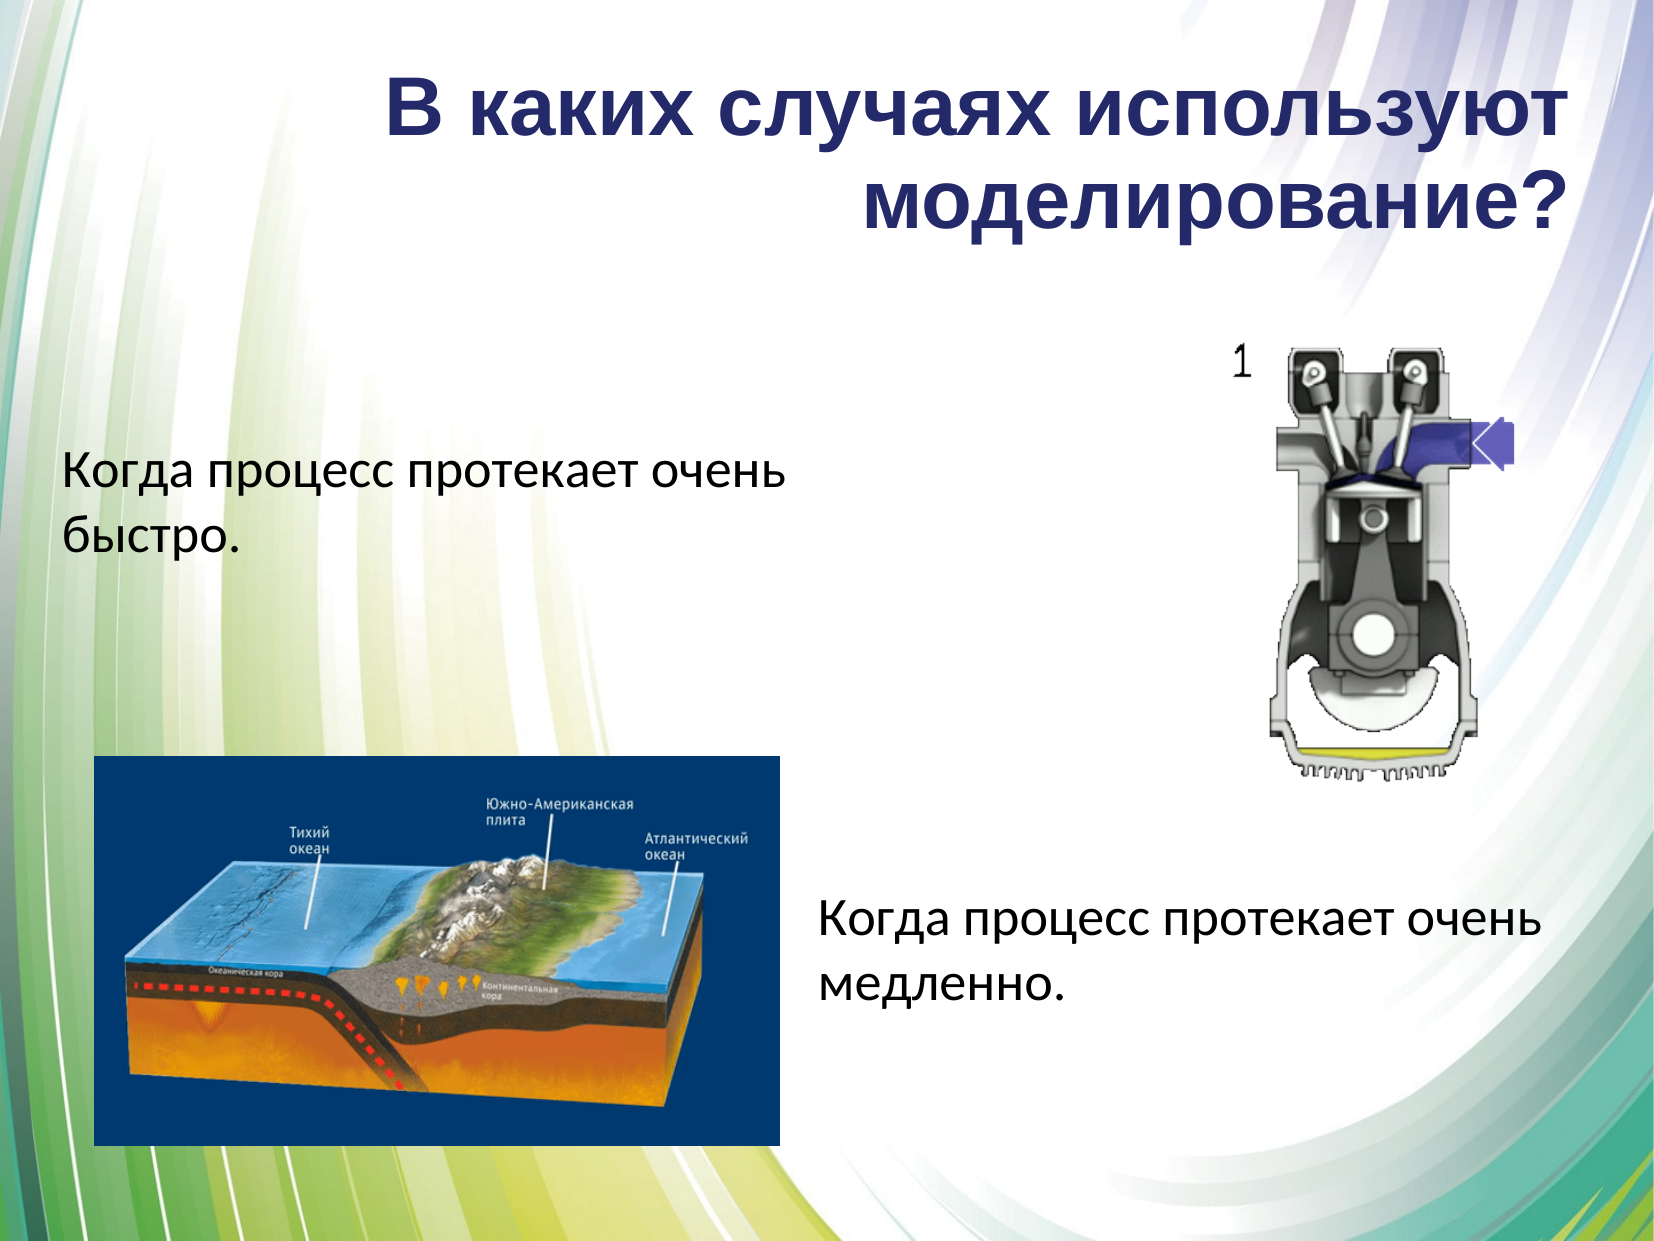

# В каких случаях используют моделирование?
Когда процесс протекает очень быстро.
Когда процесс протекает очень медленно.